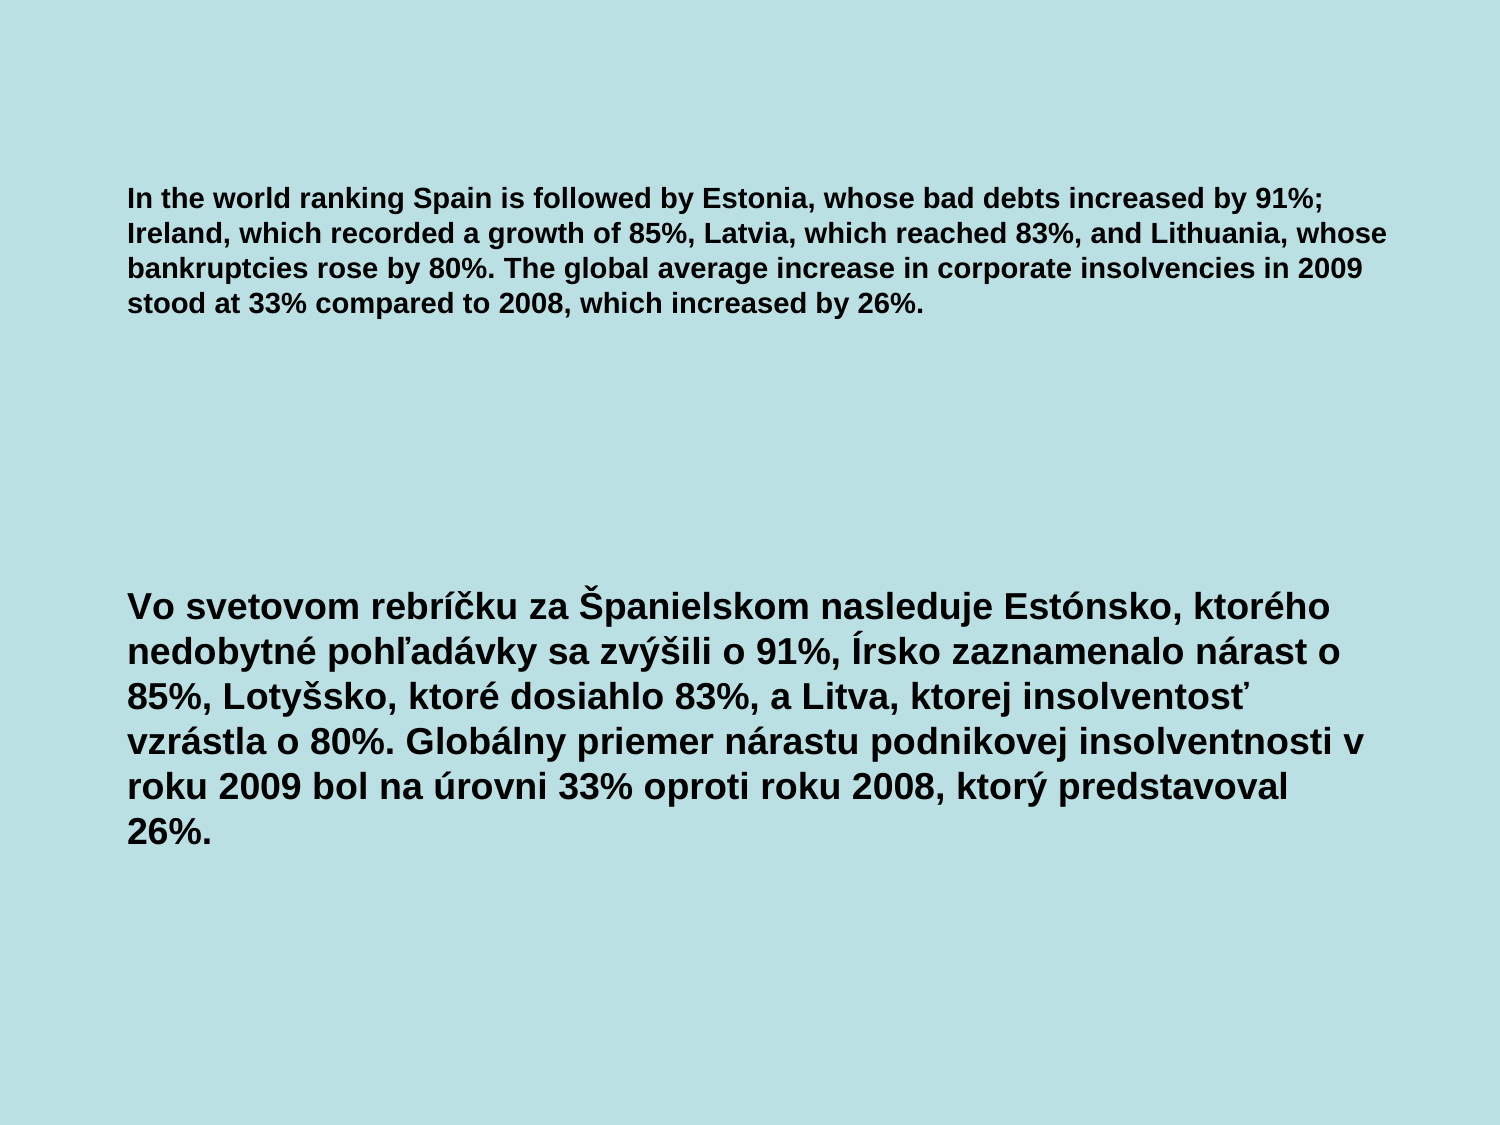

In the world ranking Spain is followed by Estonia, whose bad debts increased by 91%; Ireland, which recorded a growth of 85%, Latvia, which reached 83%, and Lithuania, whose bankruptcies rose by 80%. The global average increase in corporate insolvencies in 2009 stood at 33% compared to 2008, which increased by 26%.
Vo svetovom rebríčku za Španielskom nasleduje Estónsko, ktorého nedobytné pohľadávky sa zvýšili o 91%, Írsko zaznamenalo nárast o 85%, Lotyšsko, ktoré dosiahlo 83%, a Litva, ktorej insolventosť vzrástla o 80%. Globálny priemer nárastu podnikovej insolventnosti v roku 2009 bol na úrovni 33% oproti roku 2008, ktorý predstavoval 26%.